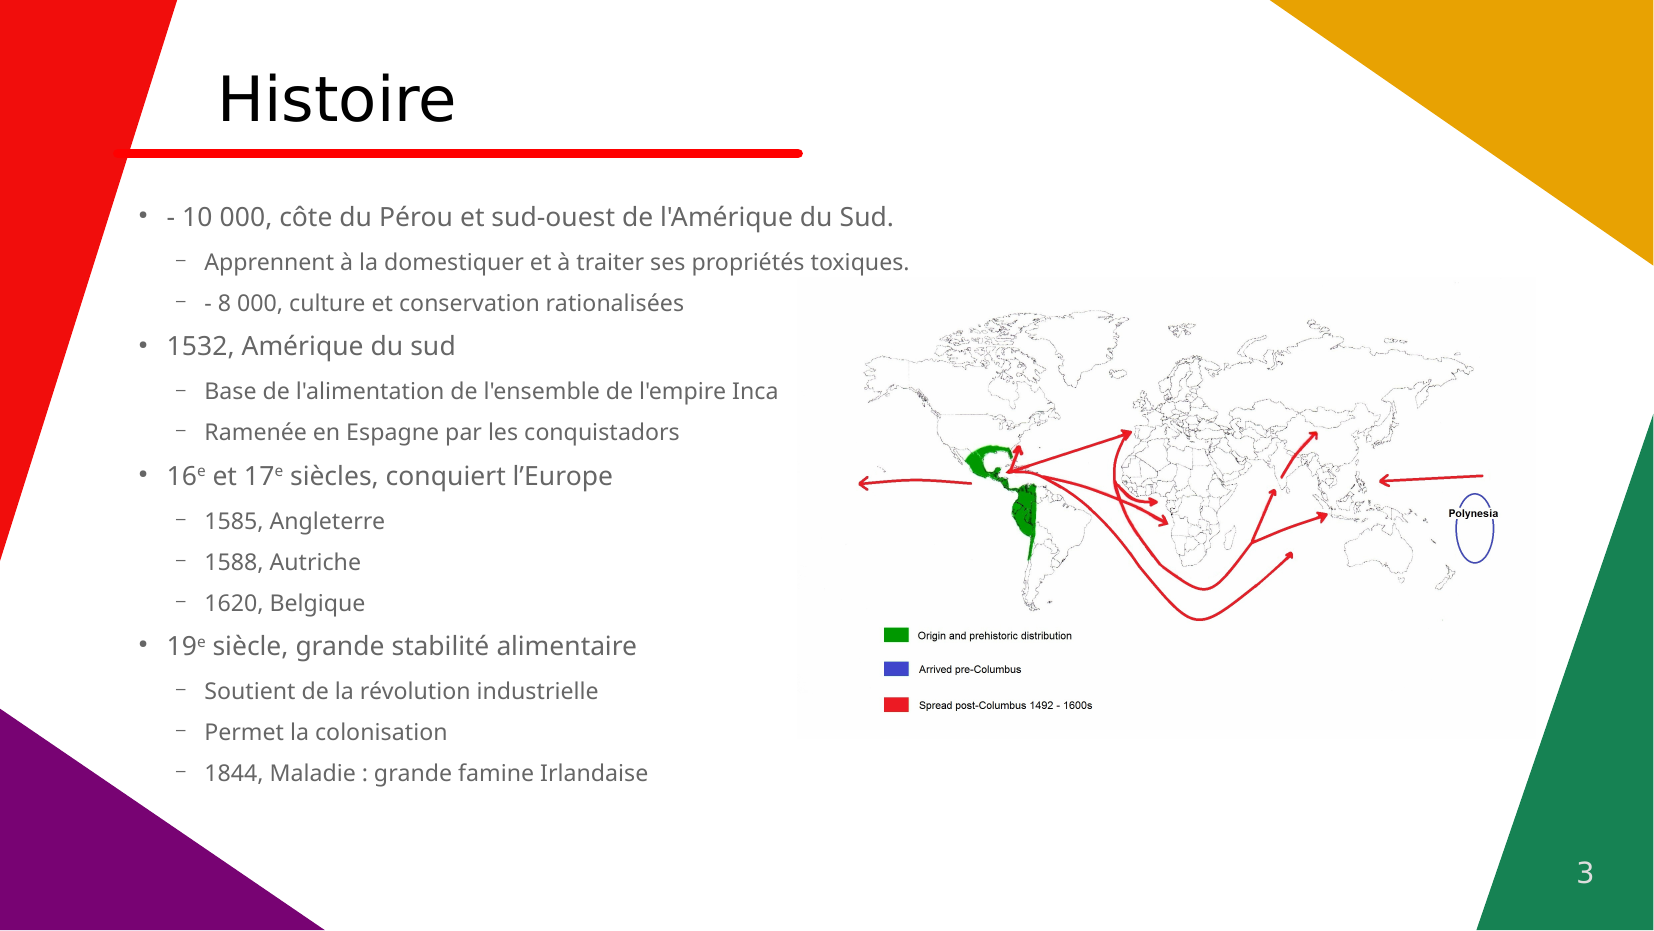

# Histoire
- 10 000, côte du Pérou et sud-ouest de l'Amérique du Sud.
Apprennent à la domestiquer et à traiter ses propriétés toxiques.
- 8 000, culture et conservation rationalisées
1532, Amérique du sud
Base de l'alimentation de l'ensemble de l'empire Inca
Ramenée en Espagne par les conquistadors
16e et 17e siècles, conquiert l’Europe
1585, Angleterre
1588, Autriche
1620, Belgique
19e siècle, grande stabilité alimentaire
Soutient de la révolution industrielle
Permet la colonisation
1844, Maladie : grande famine Irlandaise
3